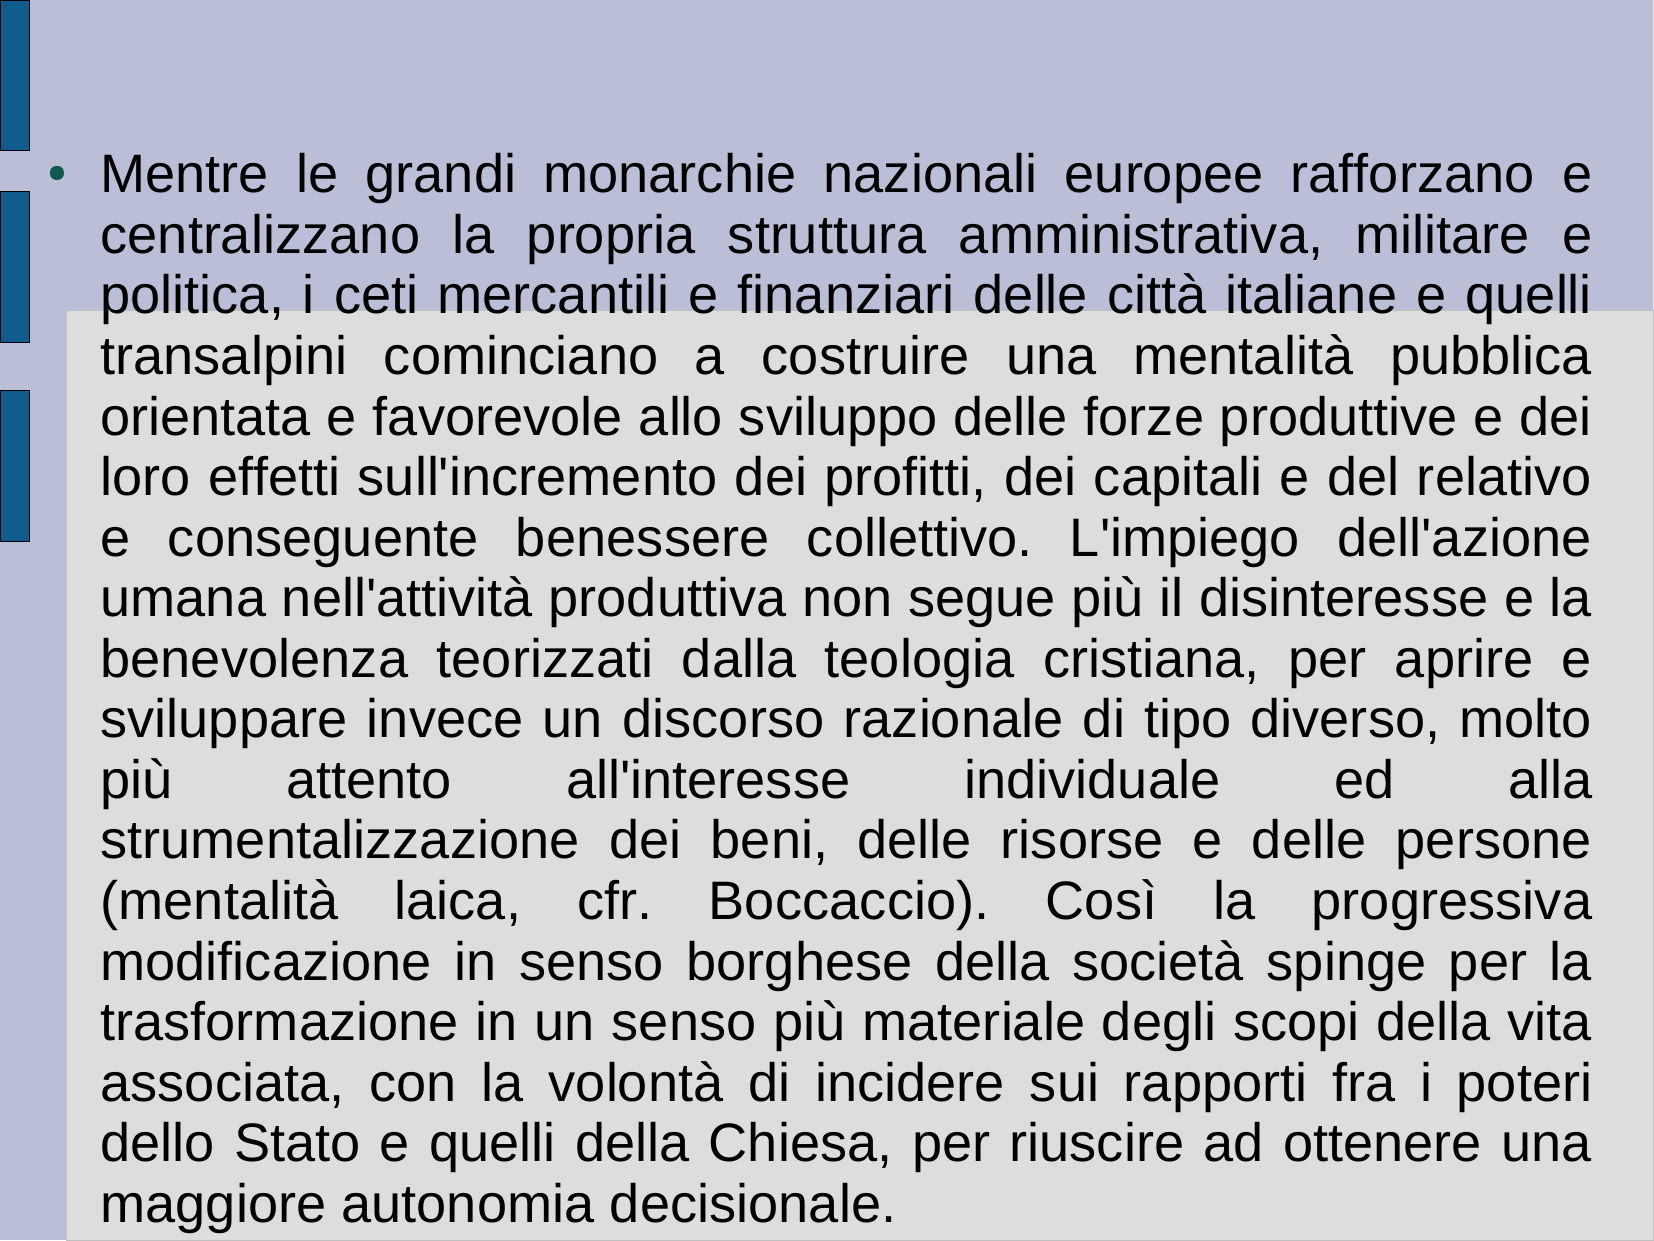

#
Mentre le grandi monarchie nazionali europee rafforzano e centralizzano la propria struttura amministrativa, militare e politica, i ceti mercantili e finanziari delle città italiane e quelli transalpini cominciano a costruire una mentalità pubblica orientata e favorevole allo sviluppo delle forze produttive e dei loro effetti sull'incremento dei profitti, dei capitali e del relativo e conseguente benessere collettivo. L'impiego dell'azione umana nell'attività produttiva non segue più il disinteresse e la benevolenza teorizzati dalla teologia cristiana, per aprire e sviluppare invece un discorso razionale di tipo diverso, molto più attento all'interesse individuale ed alla strumentalizzazione dei beni, delle risorse e delle persone (mentalità laica, cfr. Boccaccio). Così la progressiva modificazione in senso borghese della società spinge per la trasformazione in un senso più materiale degli scopi della vita associata, con la volontà di incidere sui rapporti fra i poteri dello Stato e quelli della Chiesa, per riuscire ad ottenere una maggiore autonomia decisionale.